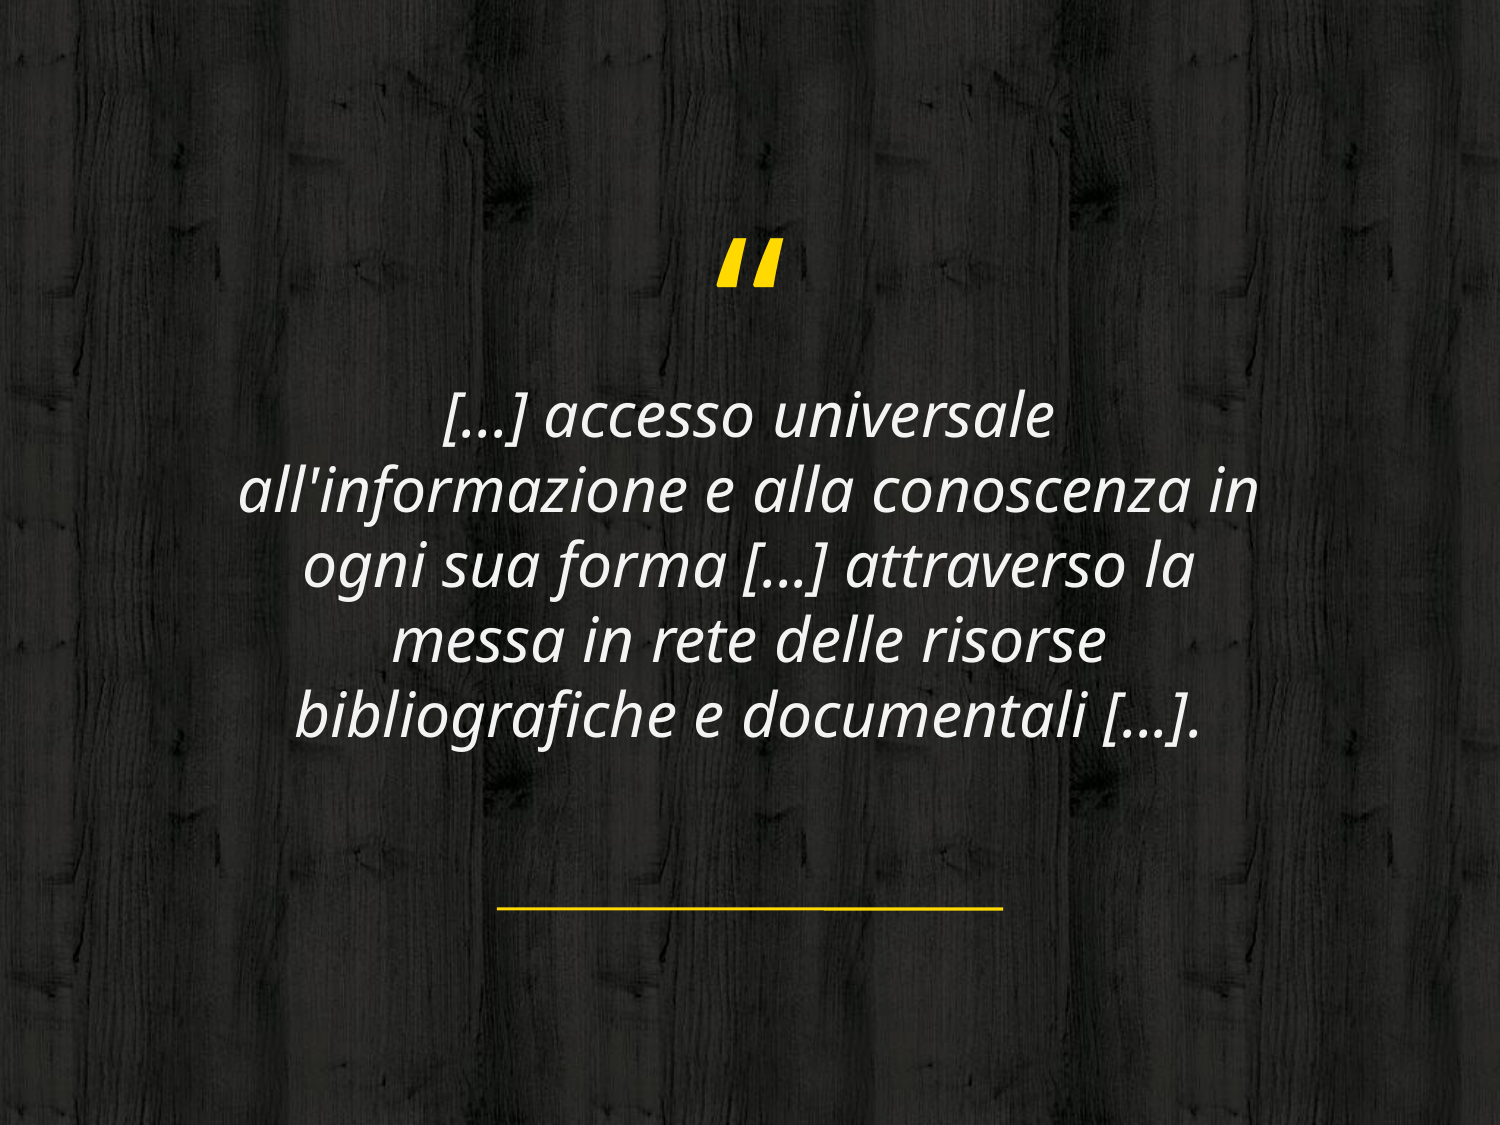

# [...] accesso universale all'informazione e alla conoscenza in ogni sua forma [...] attraverso la messa in rete delle risorse bibliografiche e documentali [...].